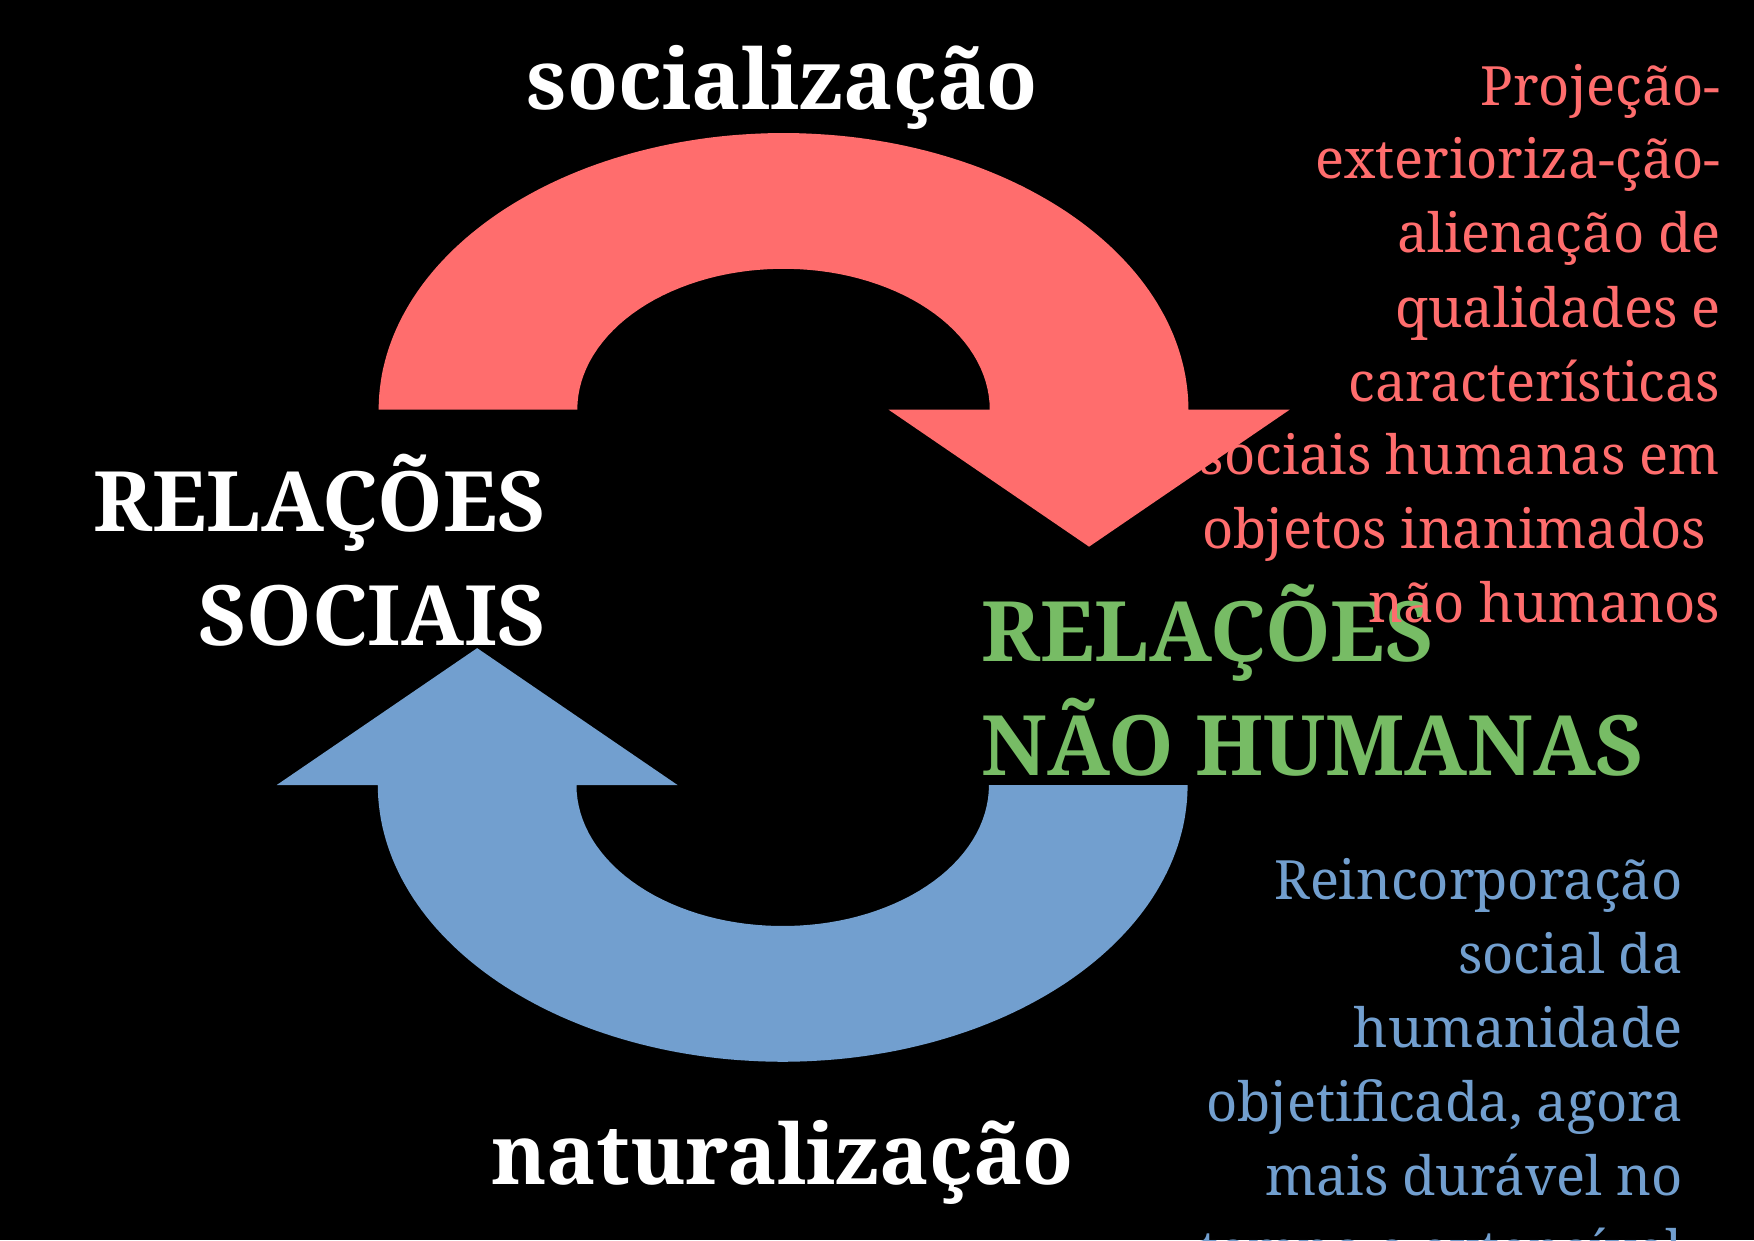

socialização
Projeção-exterioriza-ção-alienação de qualidades e características sociais humanas em objetos inanimados não humanos
RELAÇÕES SOCIAIS
RELAÇÕES
NÃO HUMANAS
Reincorporação
social da humanidade objetificada, agora mais durável no tempo e extensível no espaço
naturalização